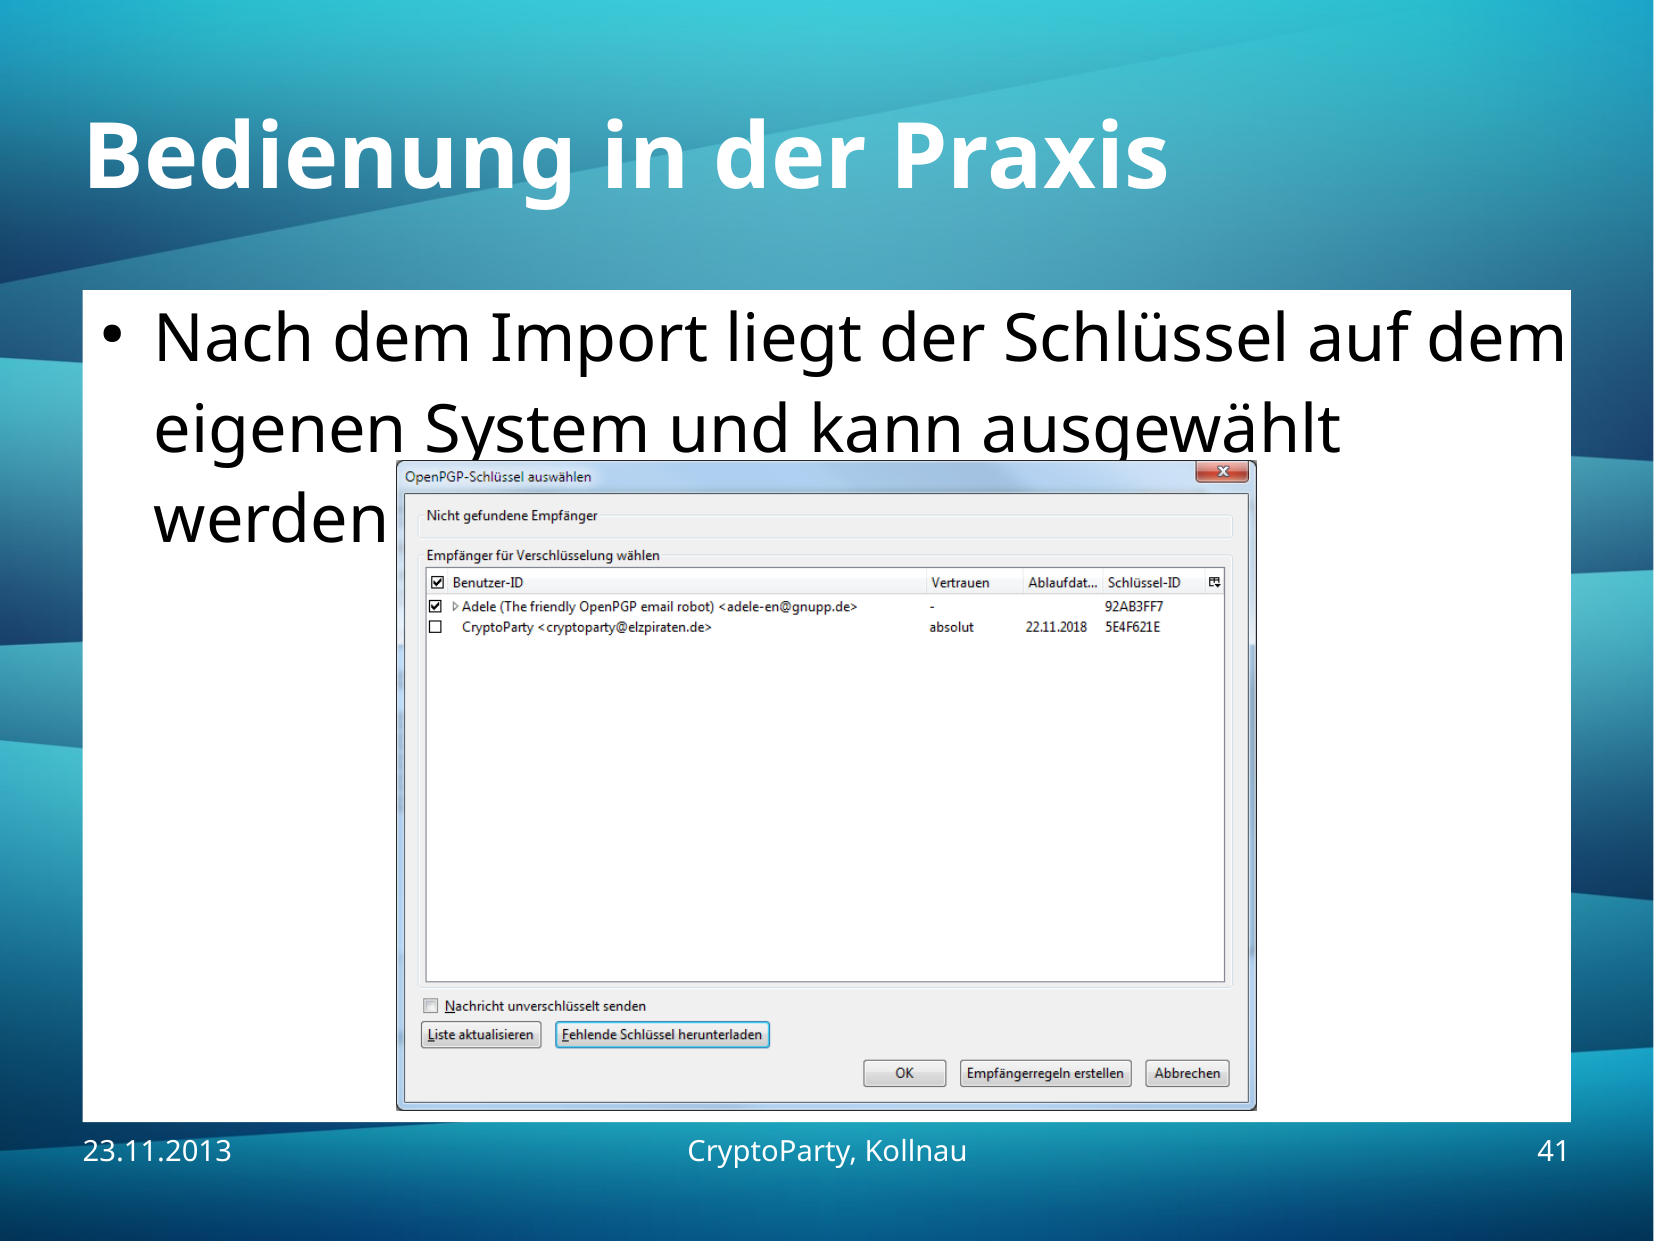

# Bedienung in der Praxis
Nach dem Import liegt der Schlüssel auf dem eigenen System und kann ausgewählt werden
23.11.2013
CryptoParty, Kollnau
41